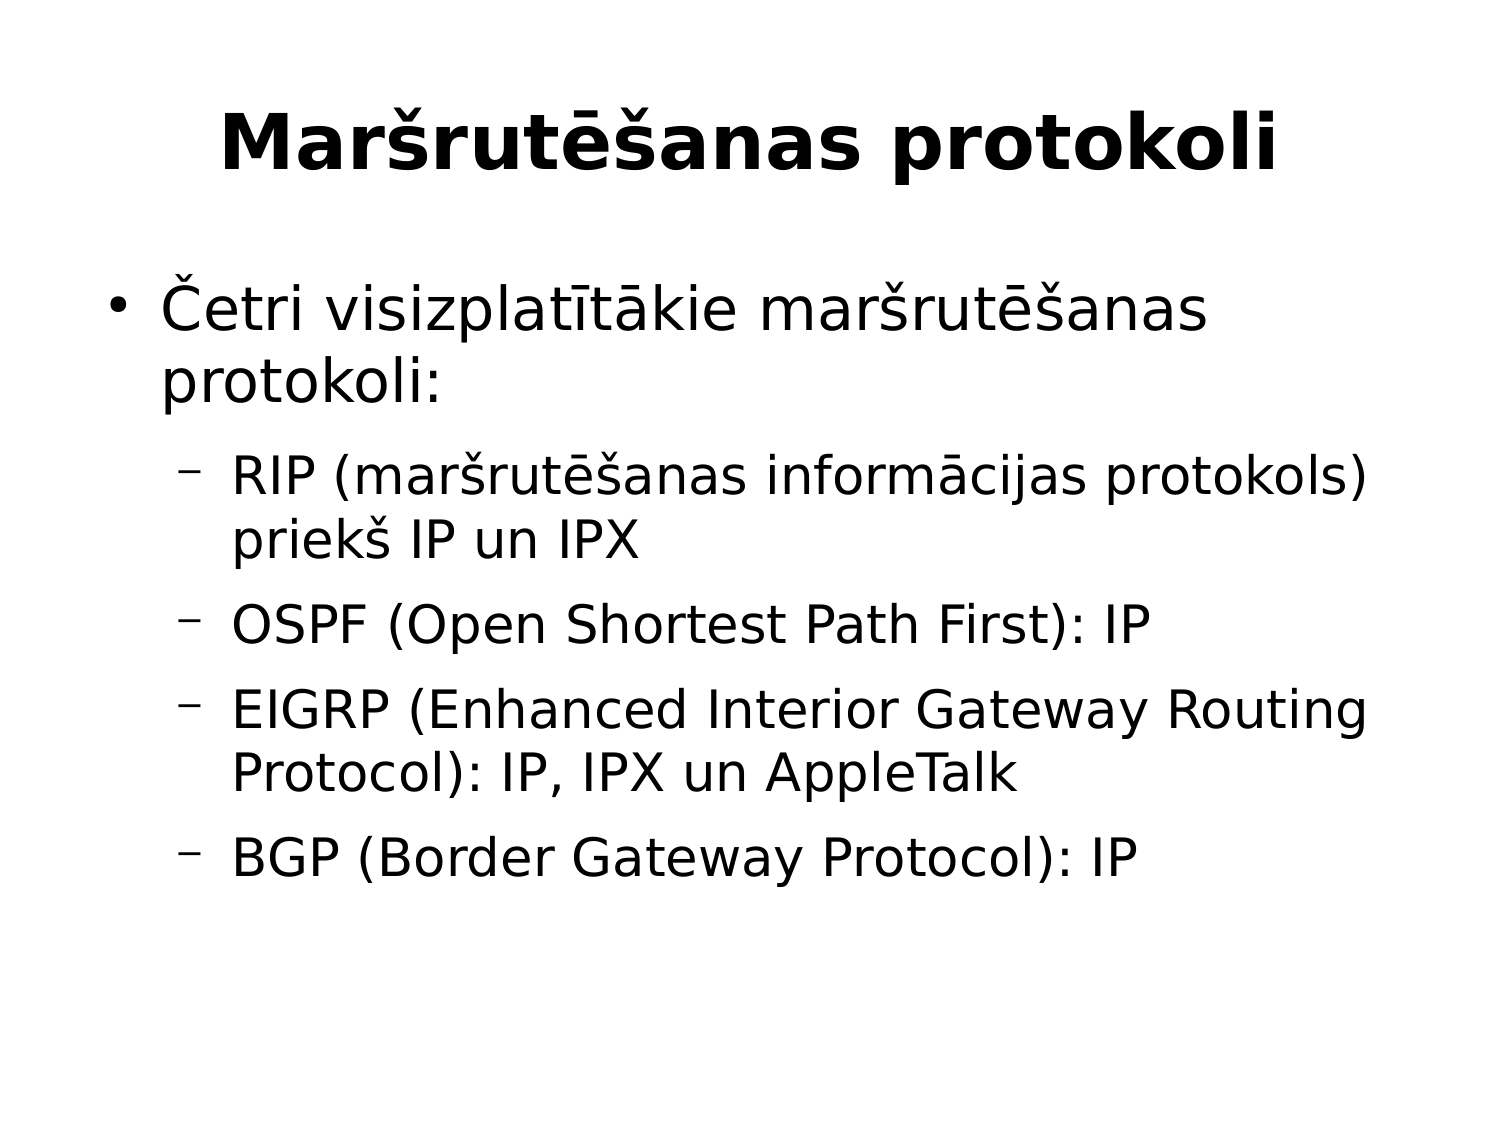

# Maršrutēšanas protokoli
Četri visizplatītākie maršrutēšanas protokoli:
RIP (maršrutēšanas informācijas protokols) priekš IP un IPX
OSPF (Open Shortest Path First): IP
EIGRP (Enhanced Interior Gateway Routing Protocol): IP, IPX un AppleTalk
BGP (Border Gateway Protocol): IP